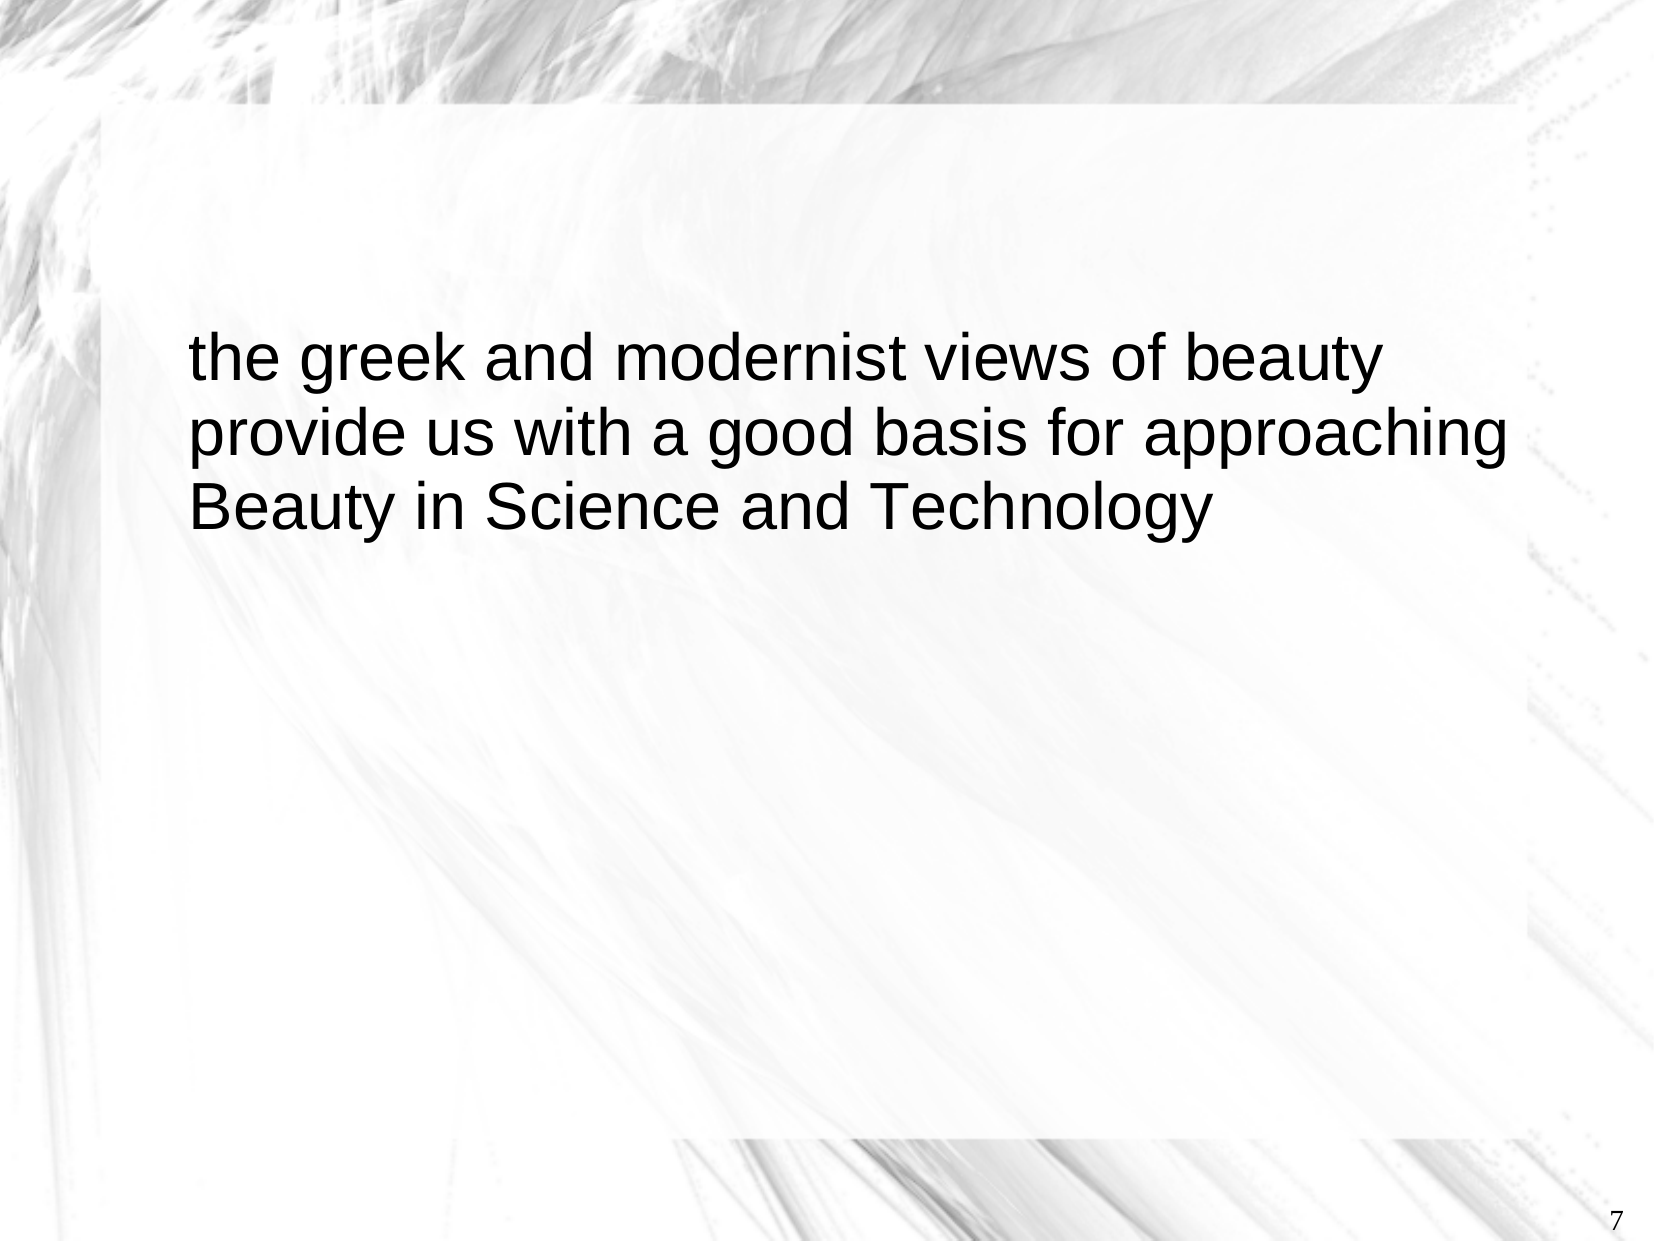

# the greek and modernist views of beauty provide us with a good basis for approaching Beauty in Science and Technology
7